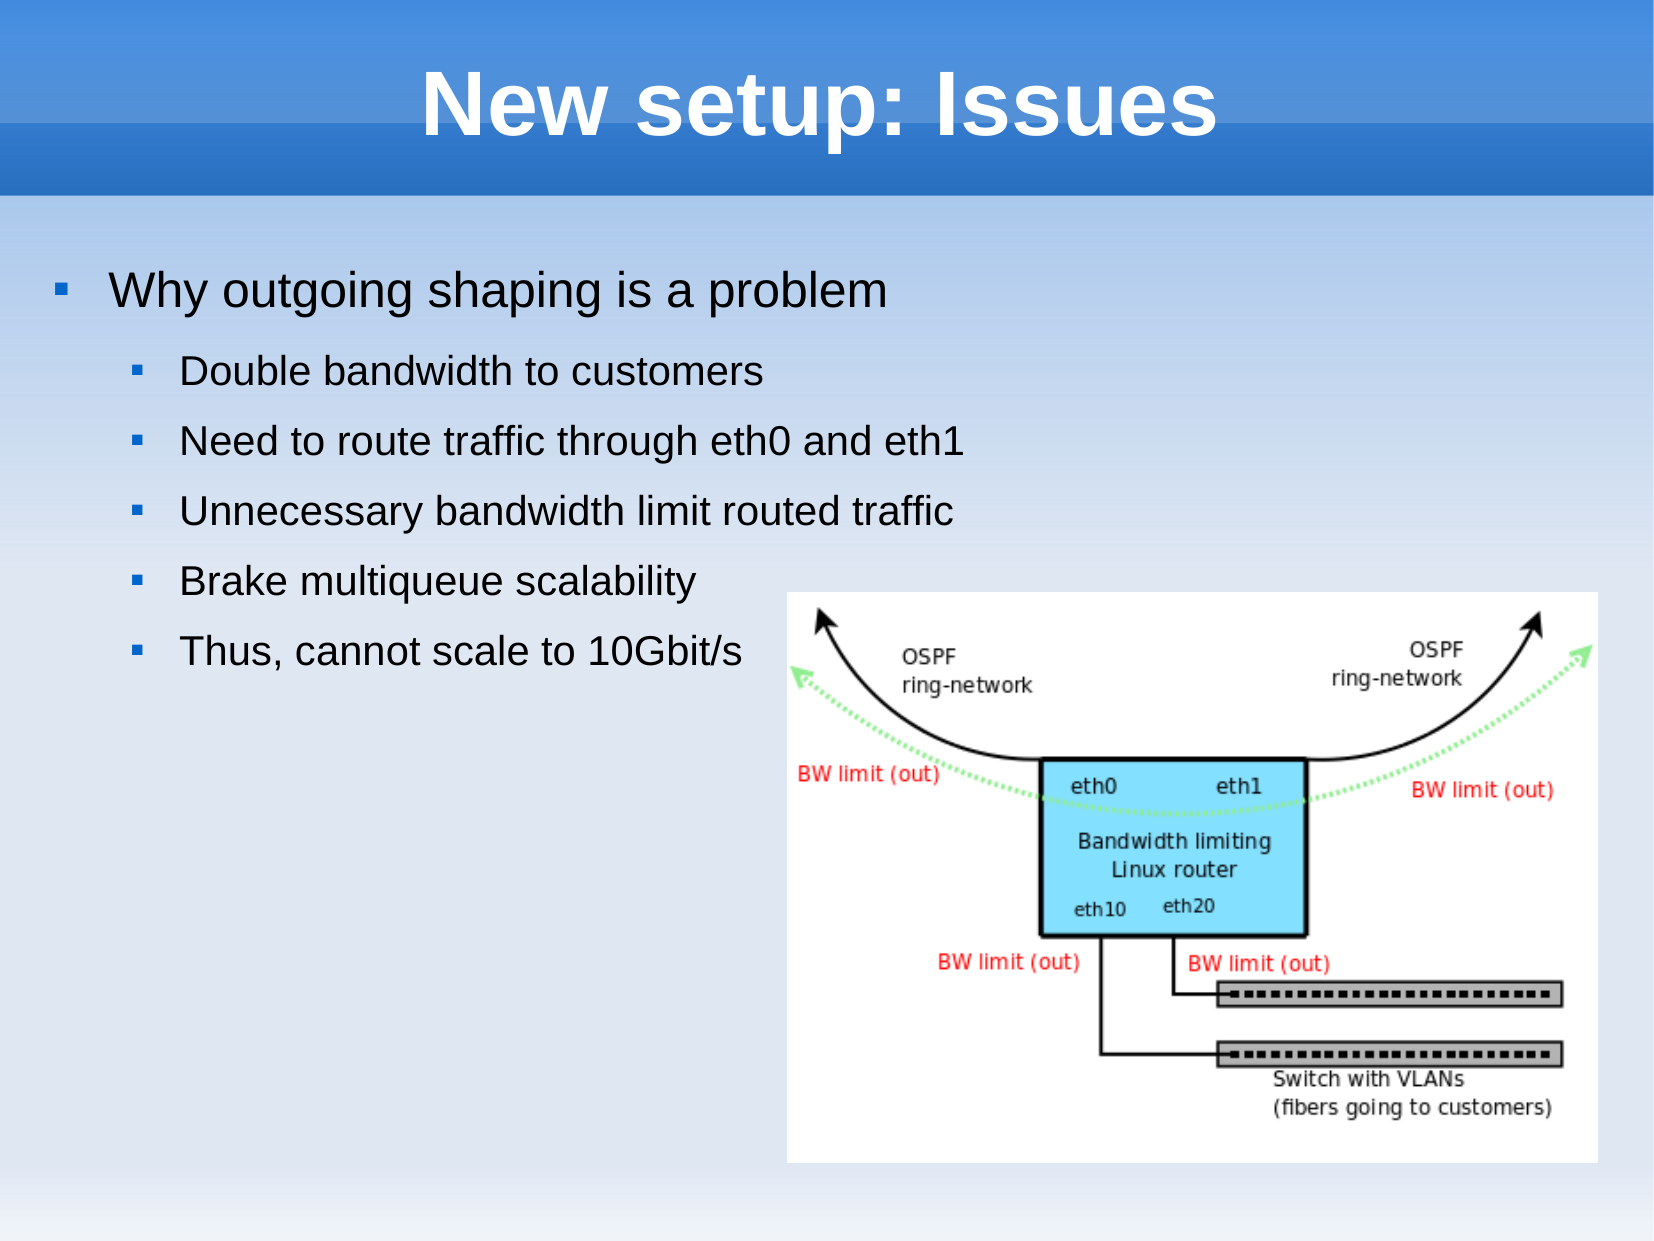

# New setup: Issues
Why outgoing shaping is a problem
Double bandwidth to customers
Need to route traffic through eth0 and eth1
Unnecessary bandwidth limit routed traffic
Brake multiqueue scalability
Thus, cannot scale to 10Gbit/s
5